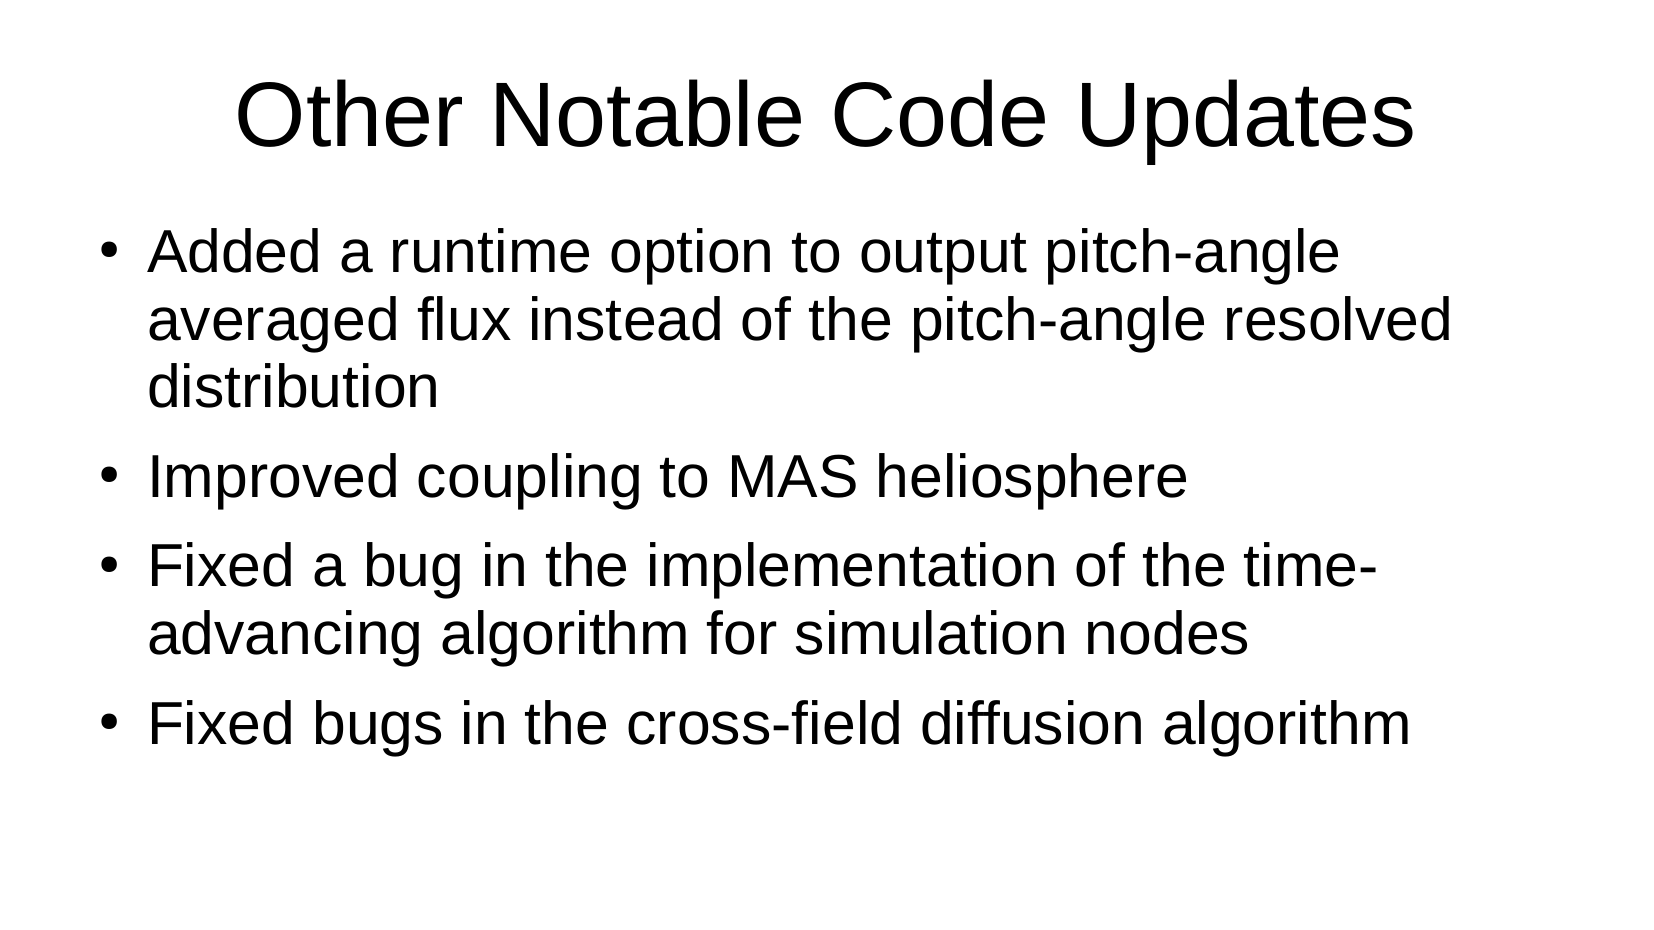

# Other Notable Code Updates
Added a runtime option to output pitch-angle averaged flux instead of the pitch-angle resolved distribution
Improved coupling to MAS heliosphere
Fixed a bug in the implementation of the time-advancing algorithm for simulation nodes
Fixed bugs in the cross-field diffusion algorithm